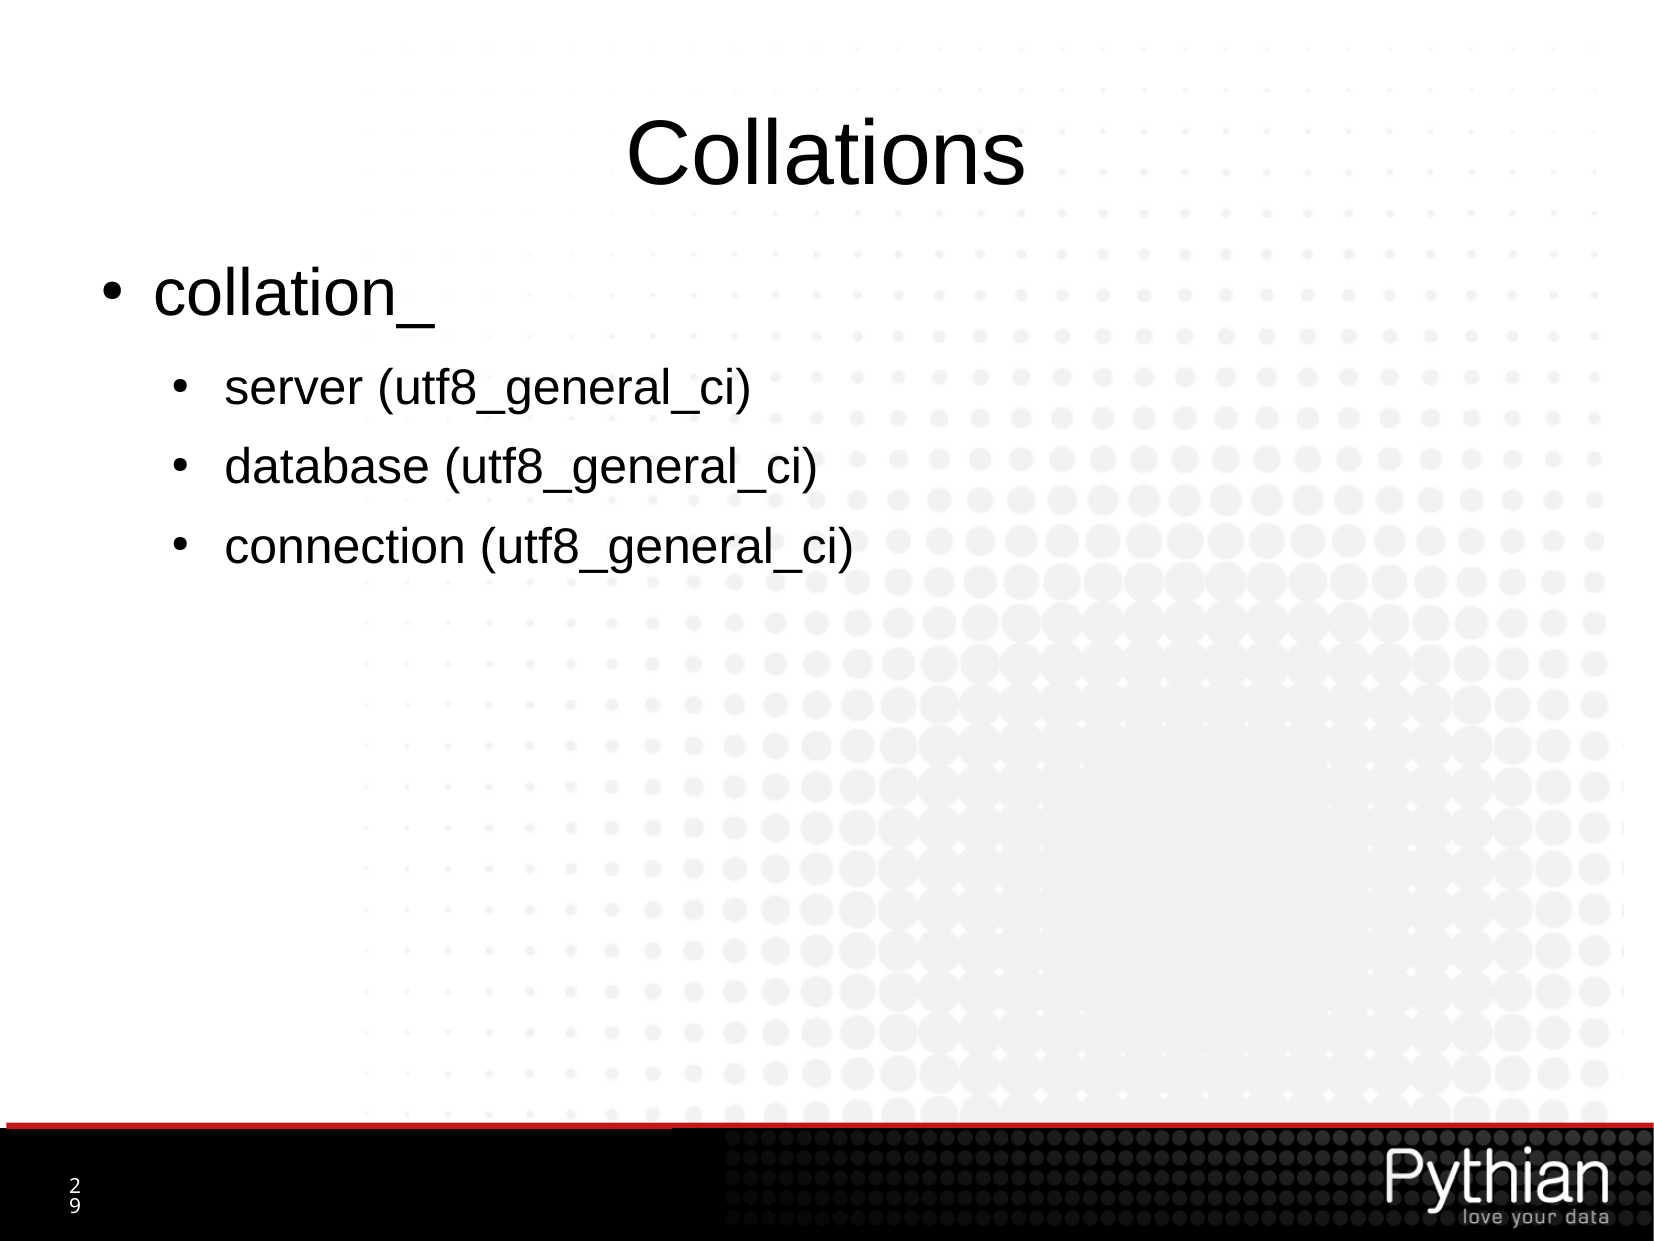

# Collations
collation_
server (utf8_general_ci)
database (utf8_general_ci)
connection (utf8_general_ci)